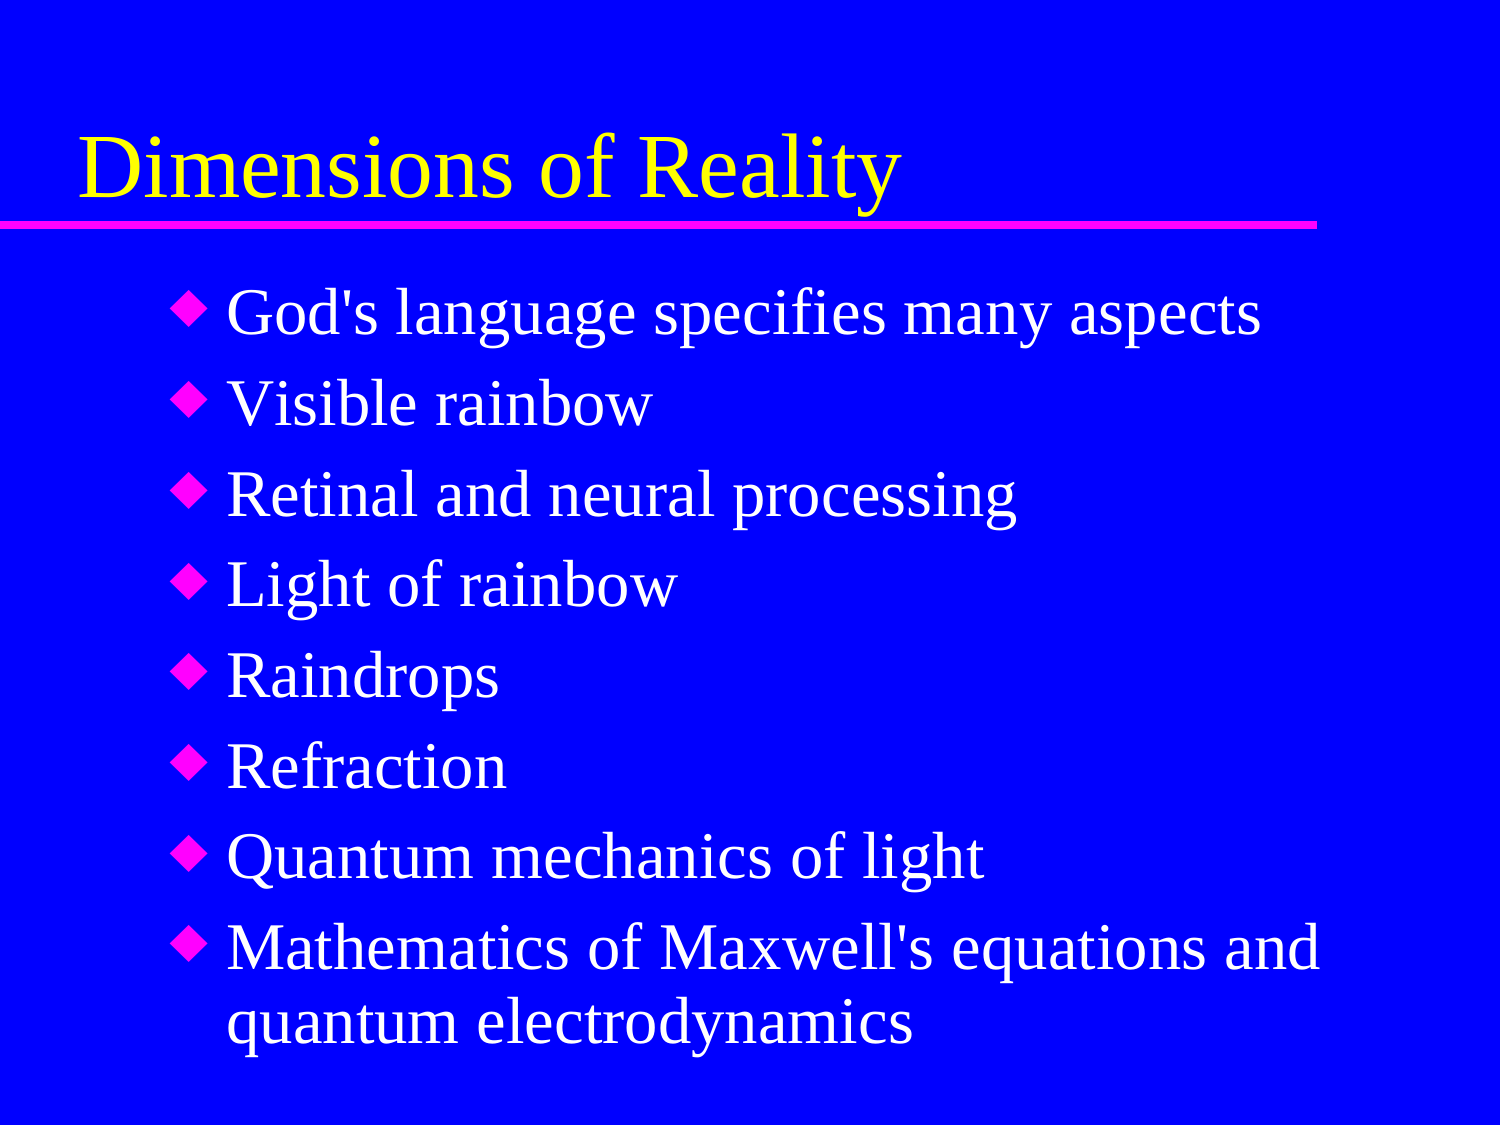

# Dimensions of Reality
God's language specifies many aspects
Visible rainbow
Retinal and neural processing
Light of rainbow
Raindrops
Refraction
Quantum mechanics of light
Mathematics of Maxwell's equations and quantum electrodynamics